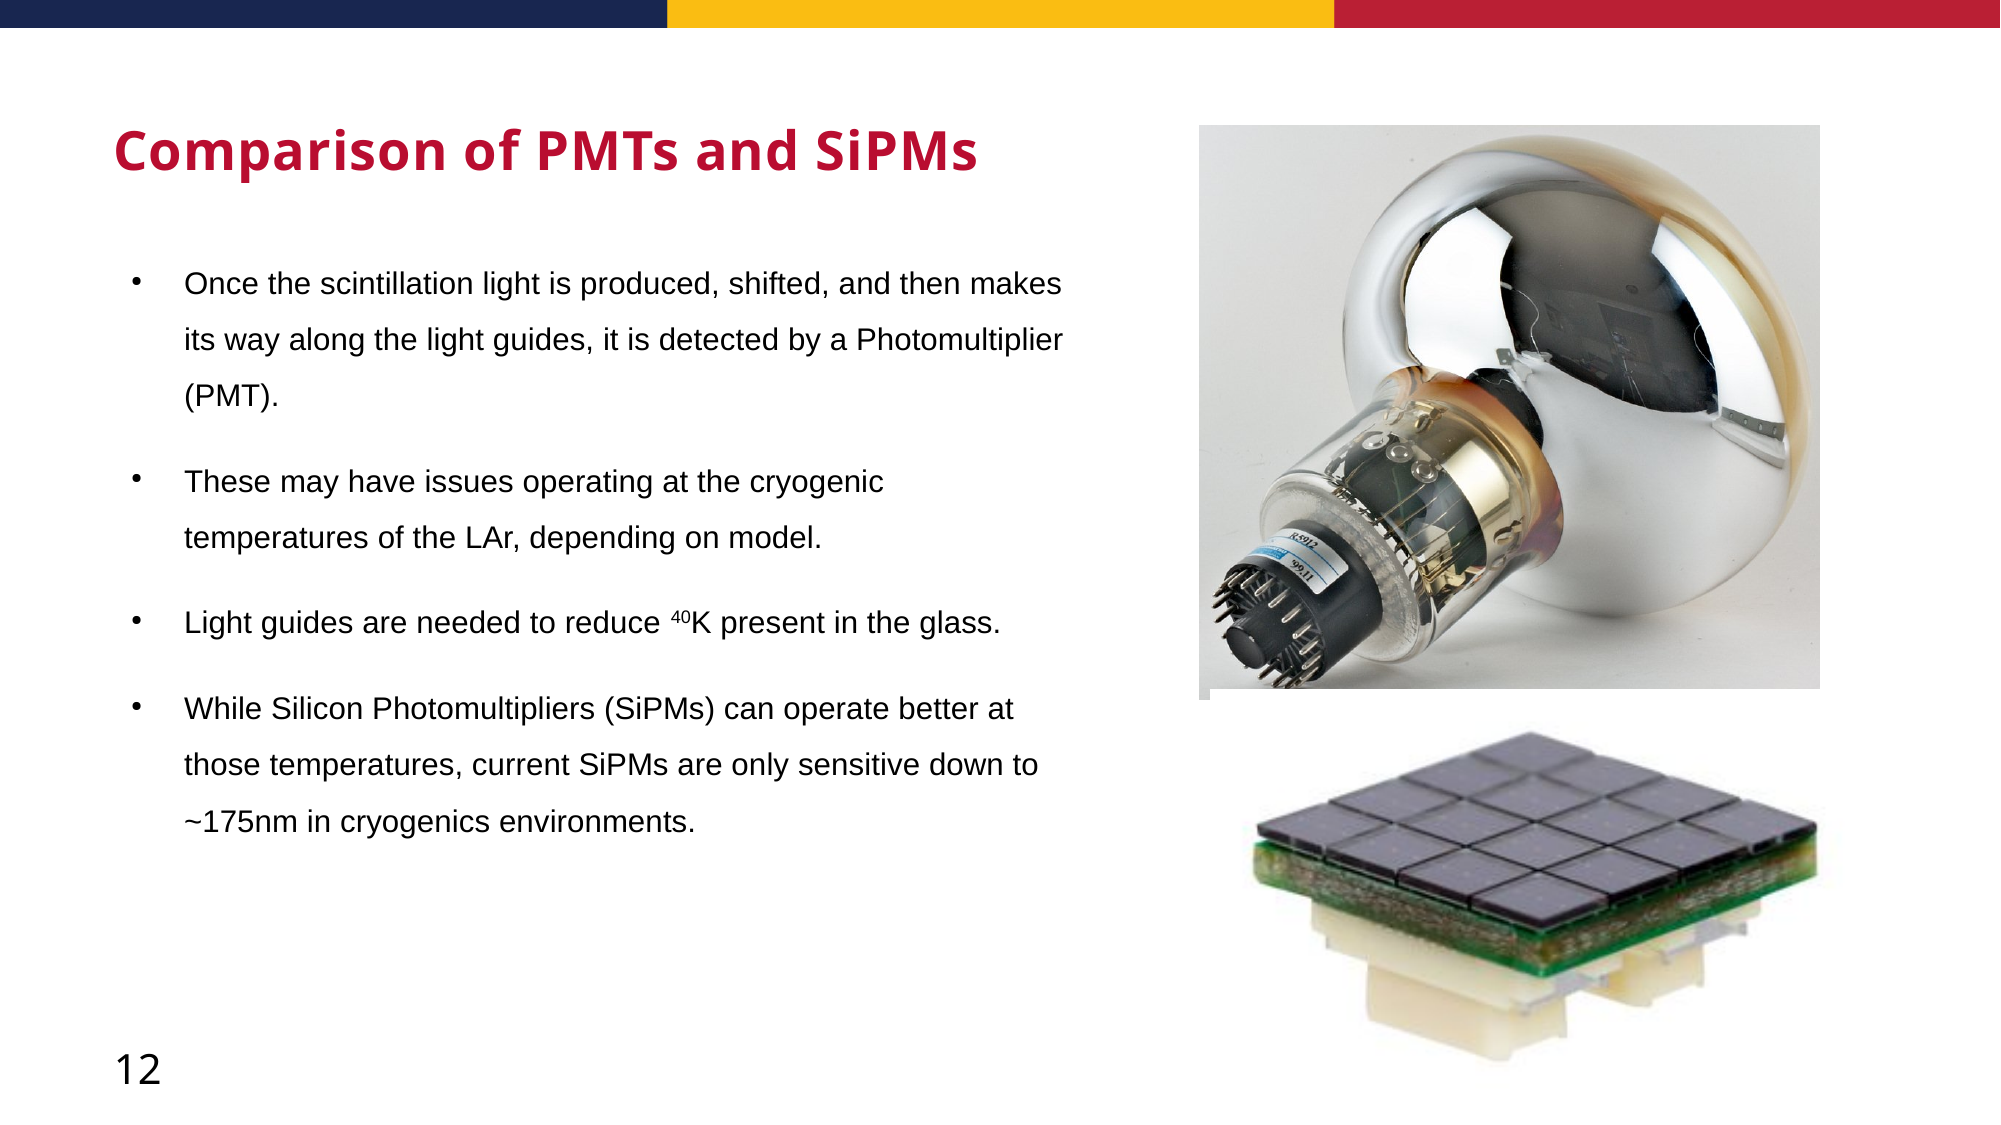

# Comparison of PMTs and SiPMs
Once the scintillation light is produced, shifted, and then makes its way along the light guides, it is detected by a Photomultiplier (PMT).
These may have issues operating at the cryogenic temperatures of the LAr, depending on model.
Light guides are needed to reduce 40K present in the glass.
While Silicon Photomultipliers (SiPMs) can operate better at those temperatures, current SiPMs are only sensitive down to ~175nm in cryogenics environments.